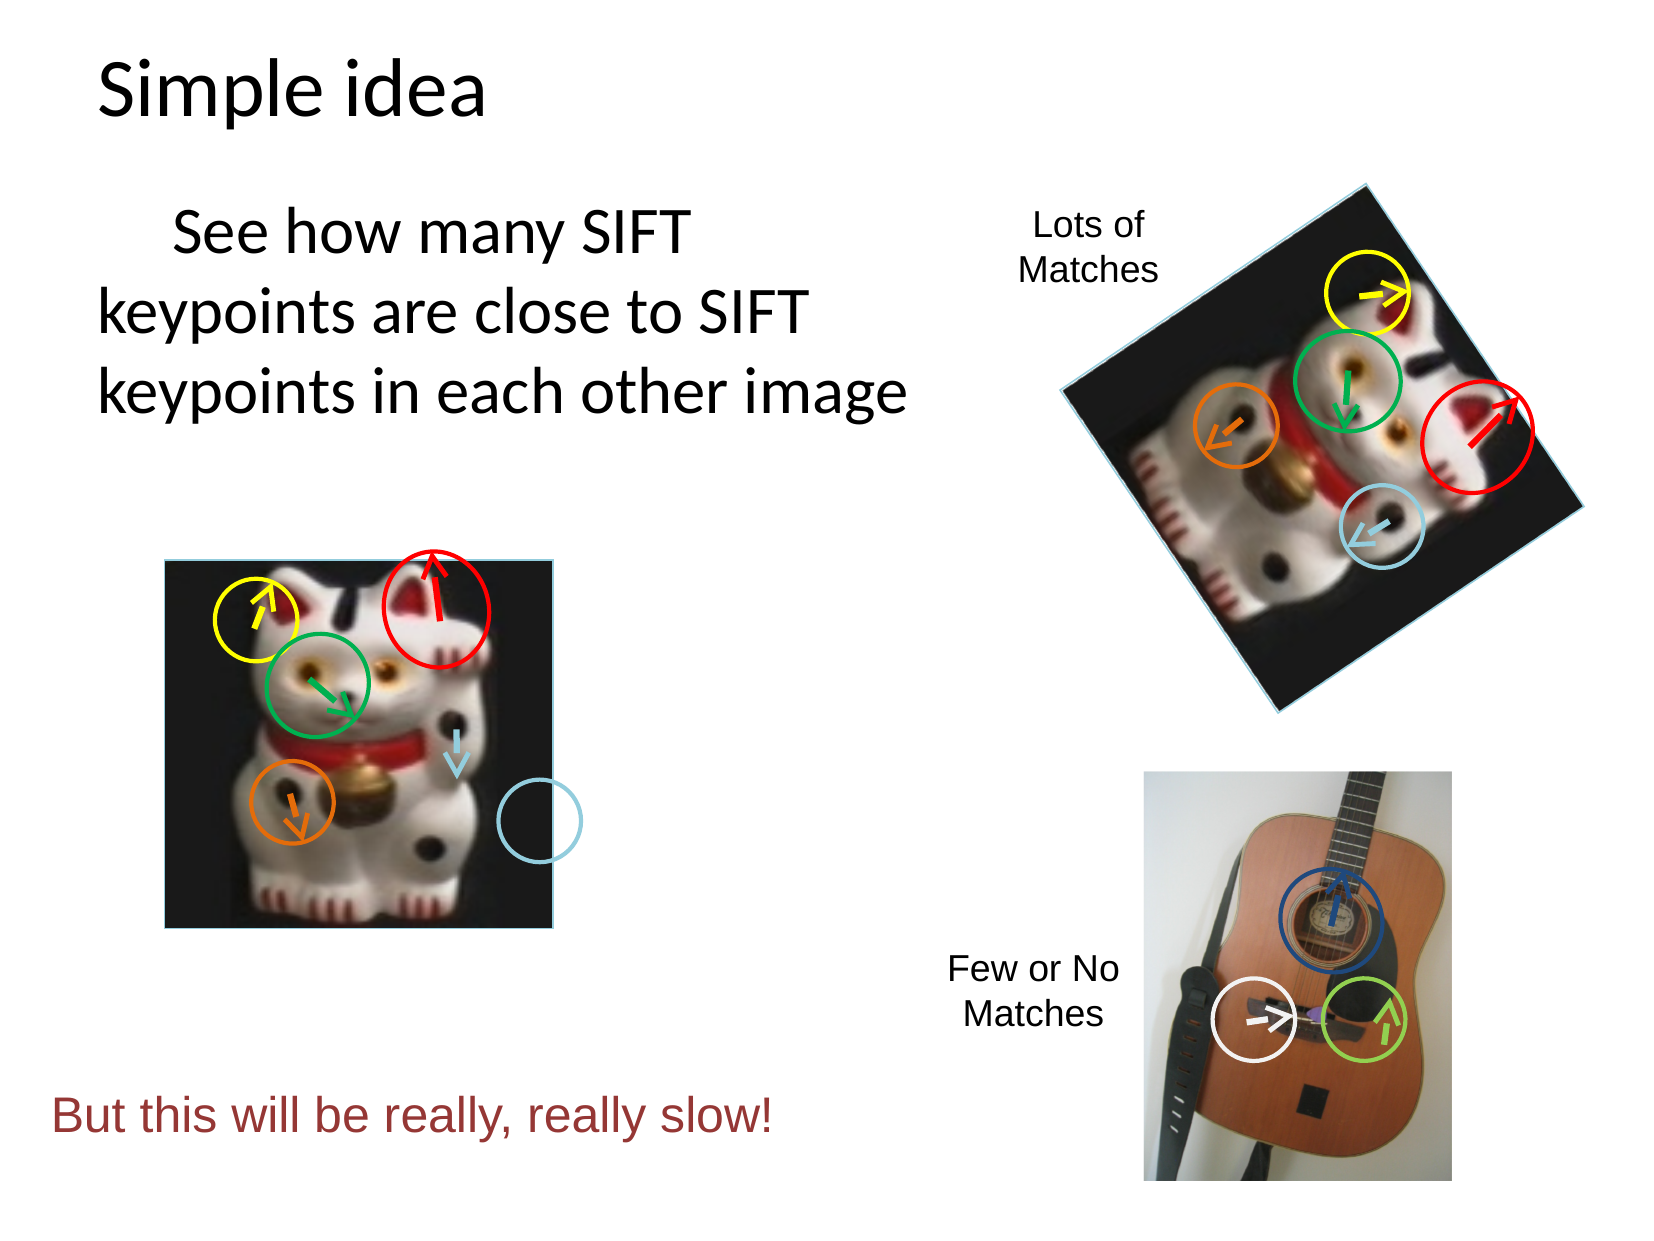

Simple idea
	See how many SIFT keypoints are close to SIFT keypoints in each other image
Lots of Matches
Few or No Matches
But this will be really, really slow!